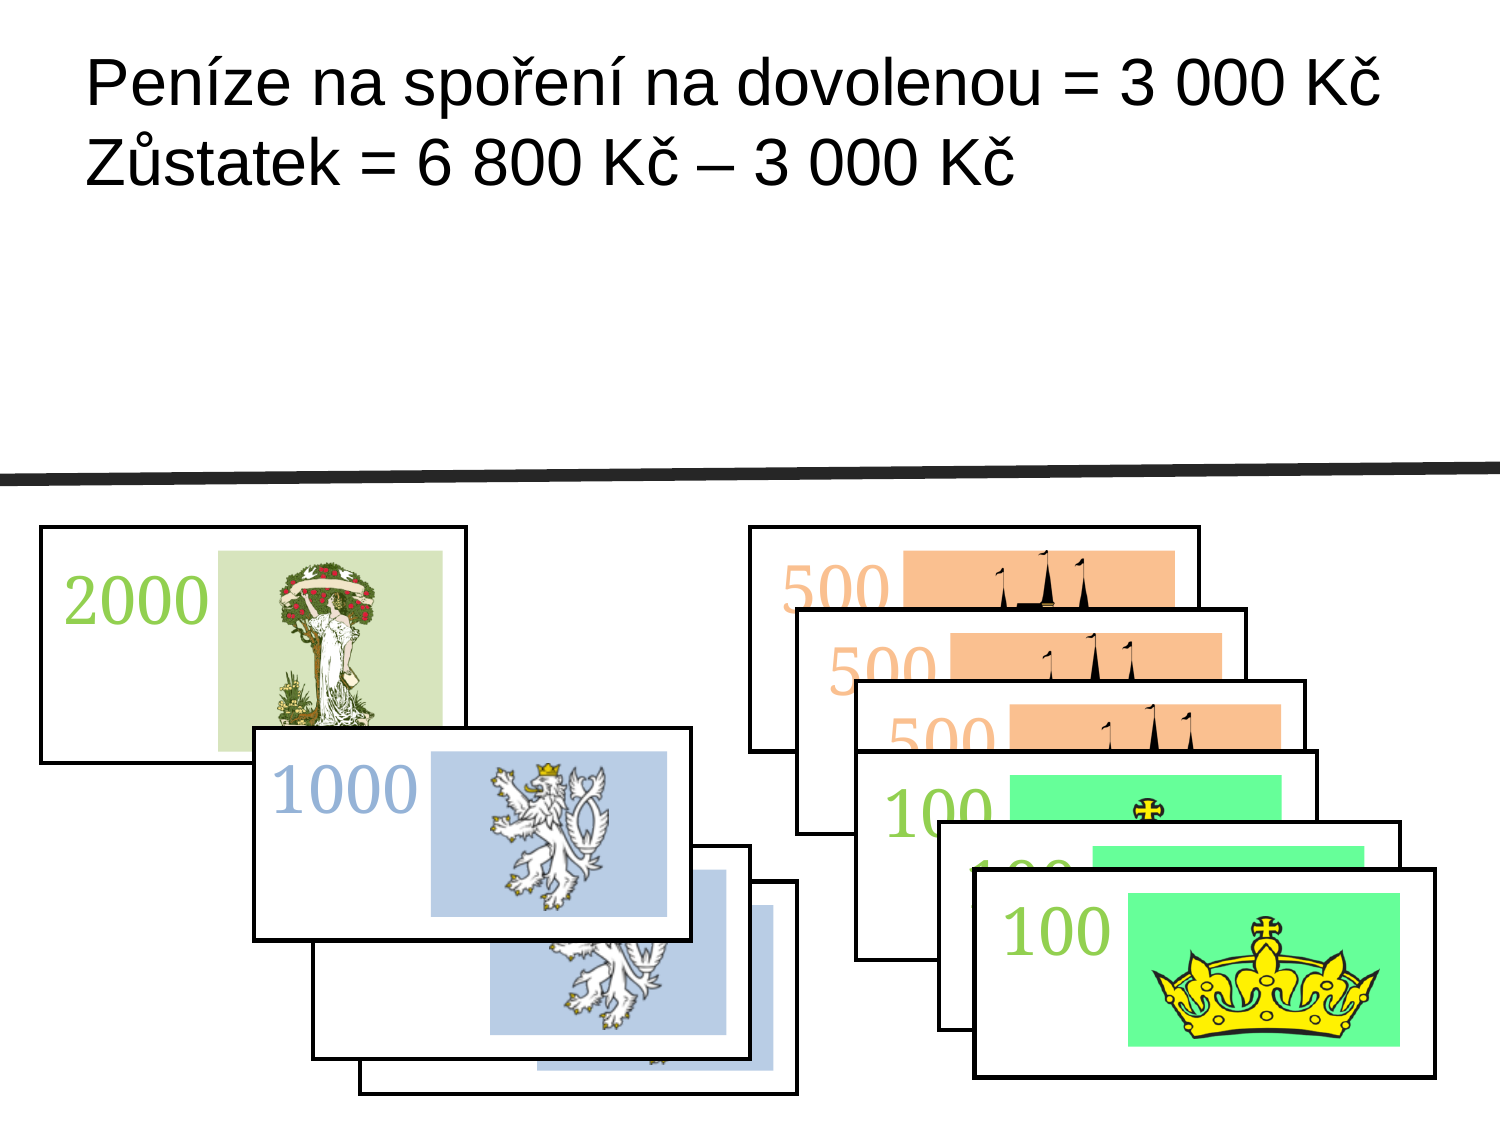

Peníze na spoření na dovolenou = 3 000 Kč
Zůstatek = 6 800 Kč – 3 000 Kč
2000
500
500
500
1000
100
100
1000
100
1000